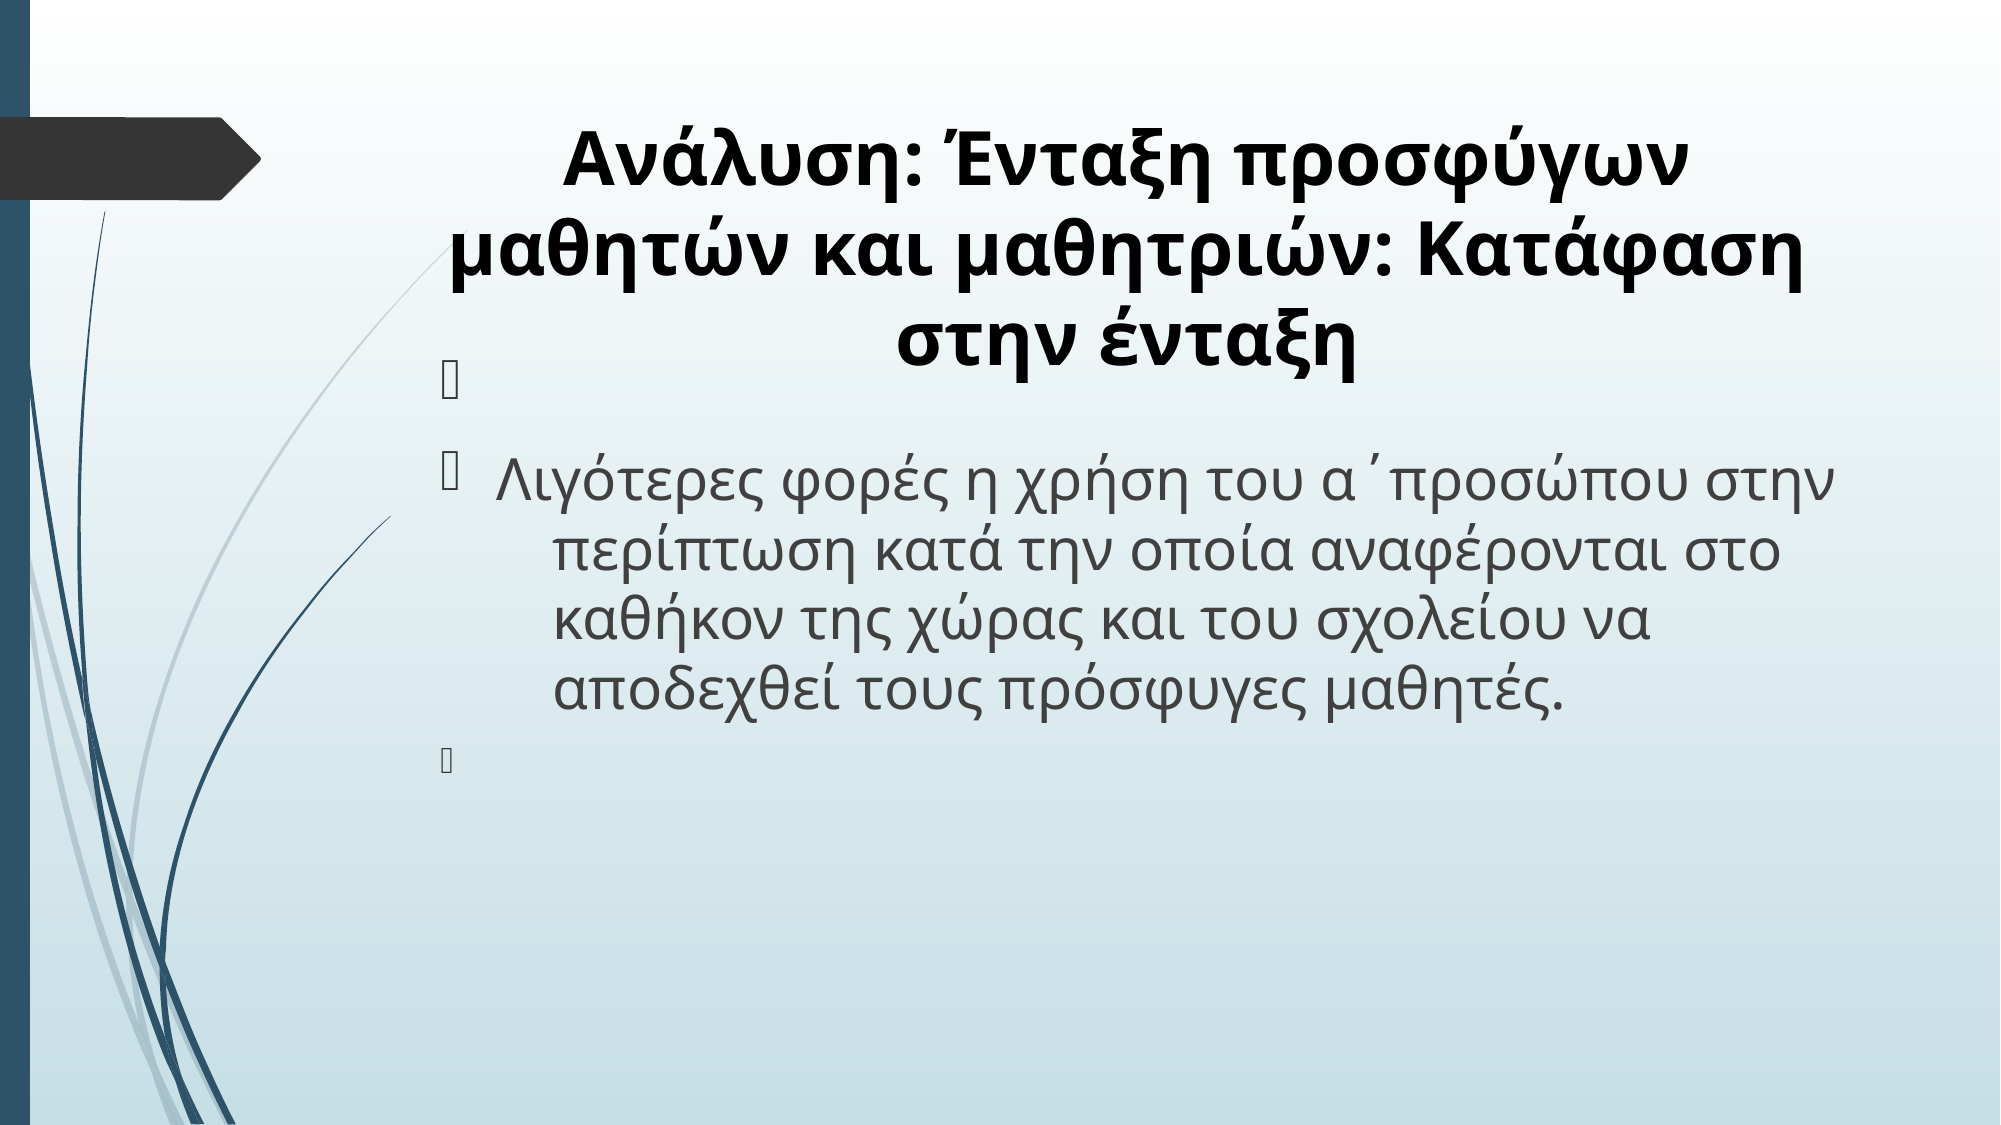

# Ανάλυση: Ένταξη προσφύγων μαθητών και μαθητριών: Κατάφαση στην ένταξη
Λιγότερες φορές η χρήση του α΄προσώπου στην περίπτωση κατά την οποία αναφέρονται στο καθήκον της χώρας και του σχολείου να αποδεχθεί τους πρόσφυγες μαθητές.